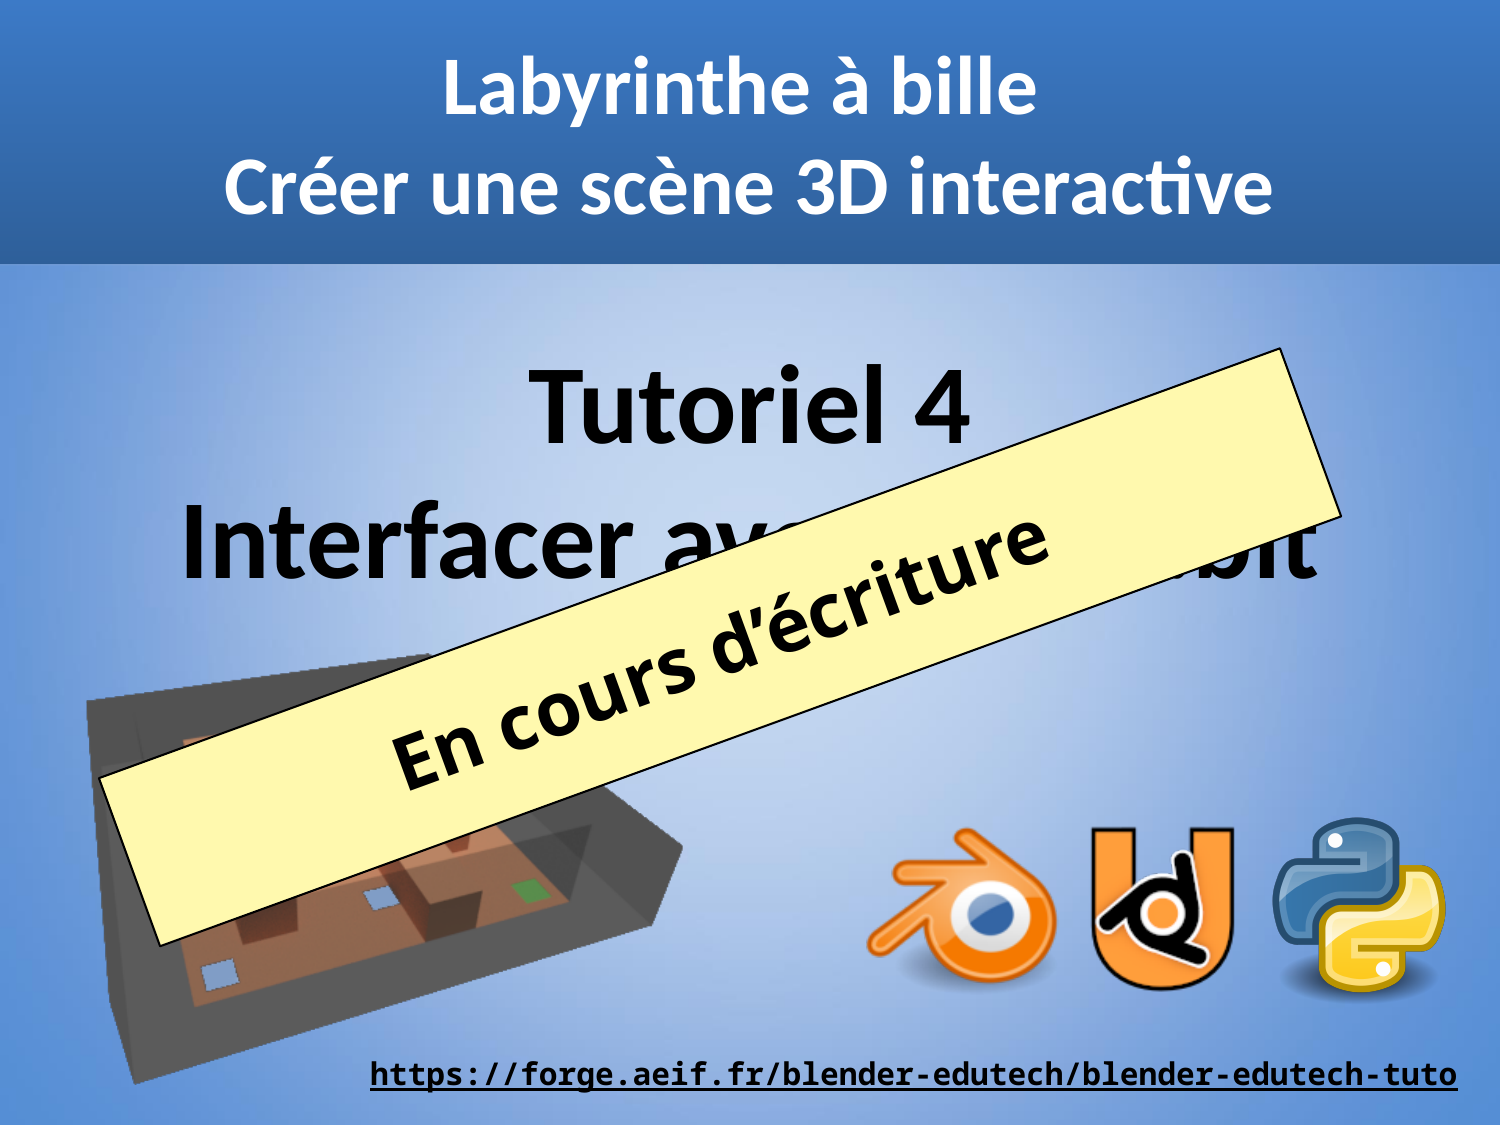

Labyrinthe à bille
Créer une scène 3D interactive
# Tutoriel 4
Interfacer avec micro:bit
En cours d’écriture
https://forge.aeif.fr/blender-edutech/blender-edutech-tuto